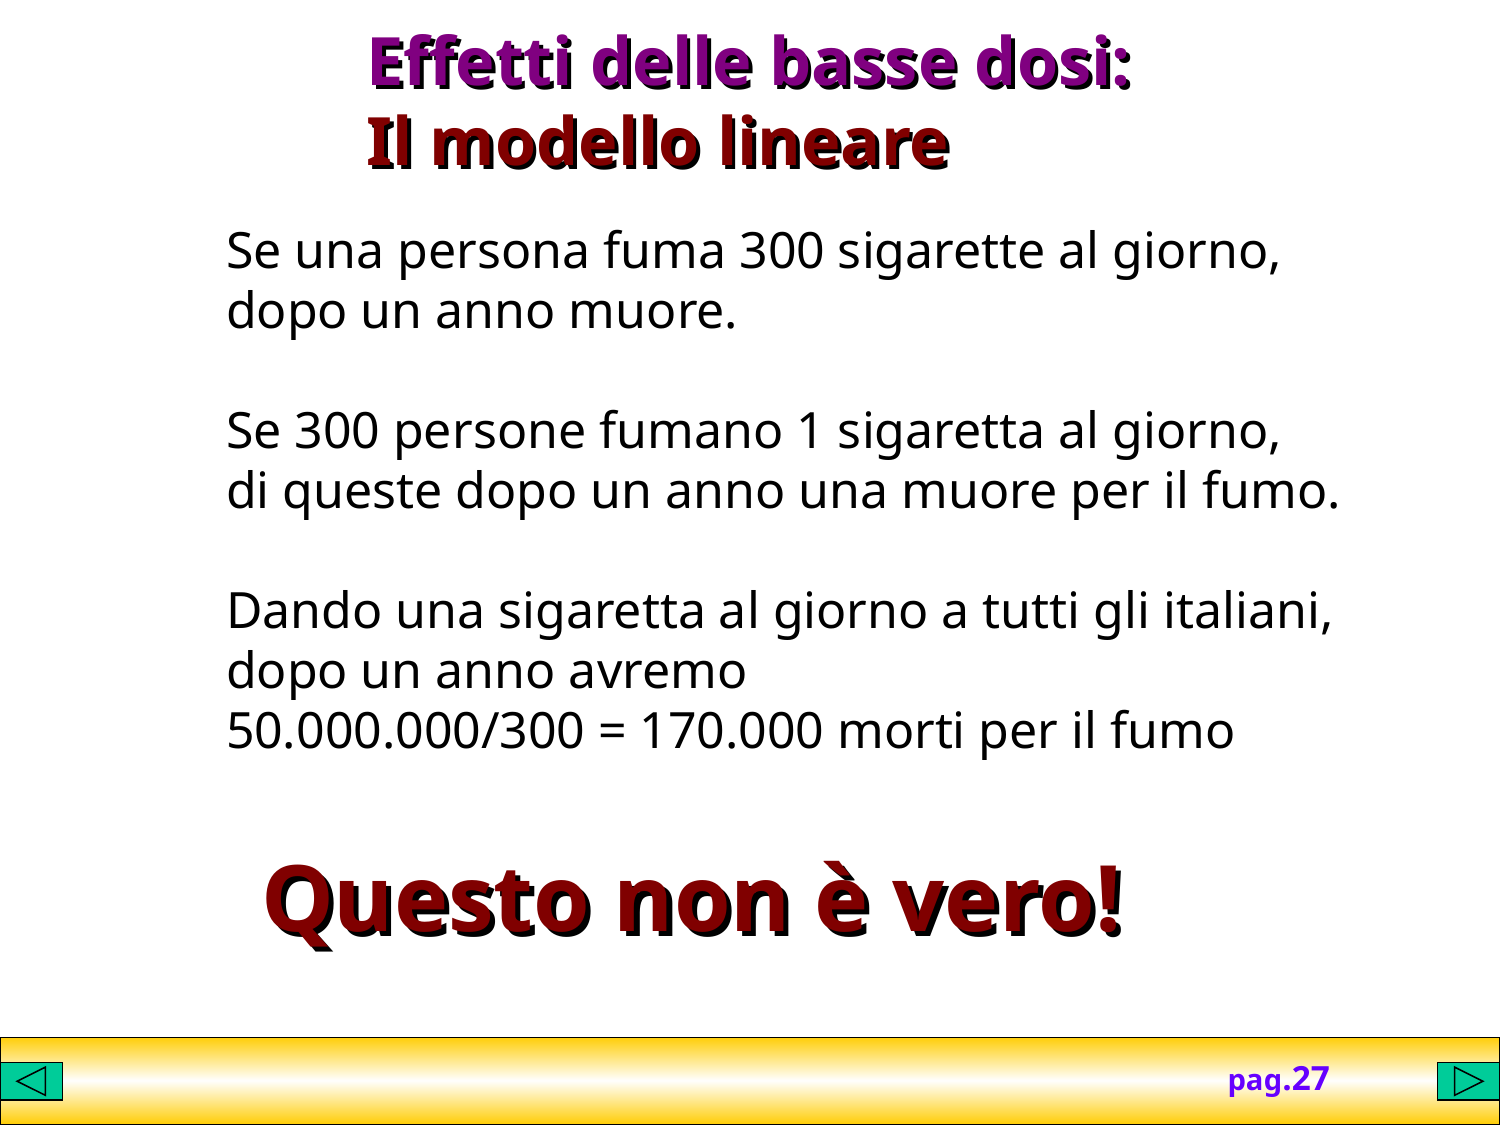

Effetti delle basse dosi:
Il modello lineare
Se una persona fuma 300 sigarette al giorno,
dopo un anno muore.
Se 300 persone fumano 1 sigaretta al giorno,
di queste dopo un anno una muore per il fumo.
Dando una sigaretta al giorno a tutti gli italiani,
dopo un anno avremo
50.000.000/300 = 170.000 morti per il fumo
Questo non è vero!
27